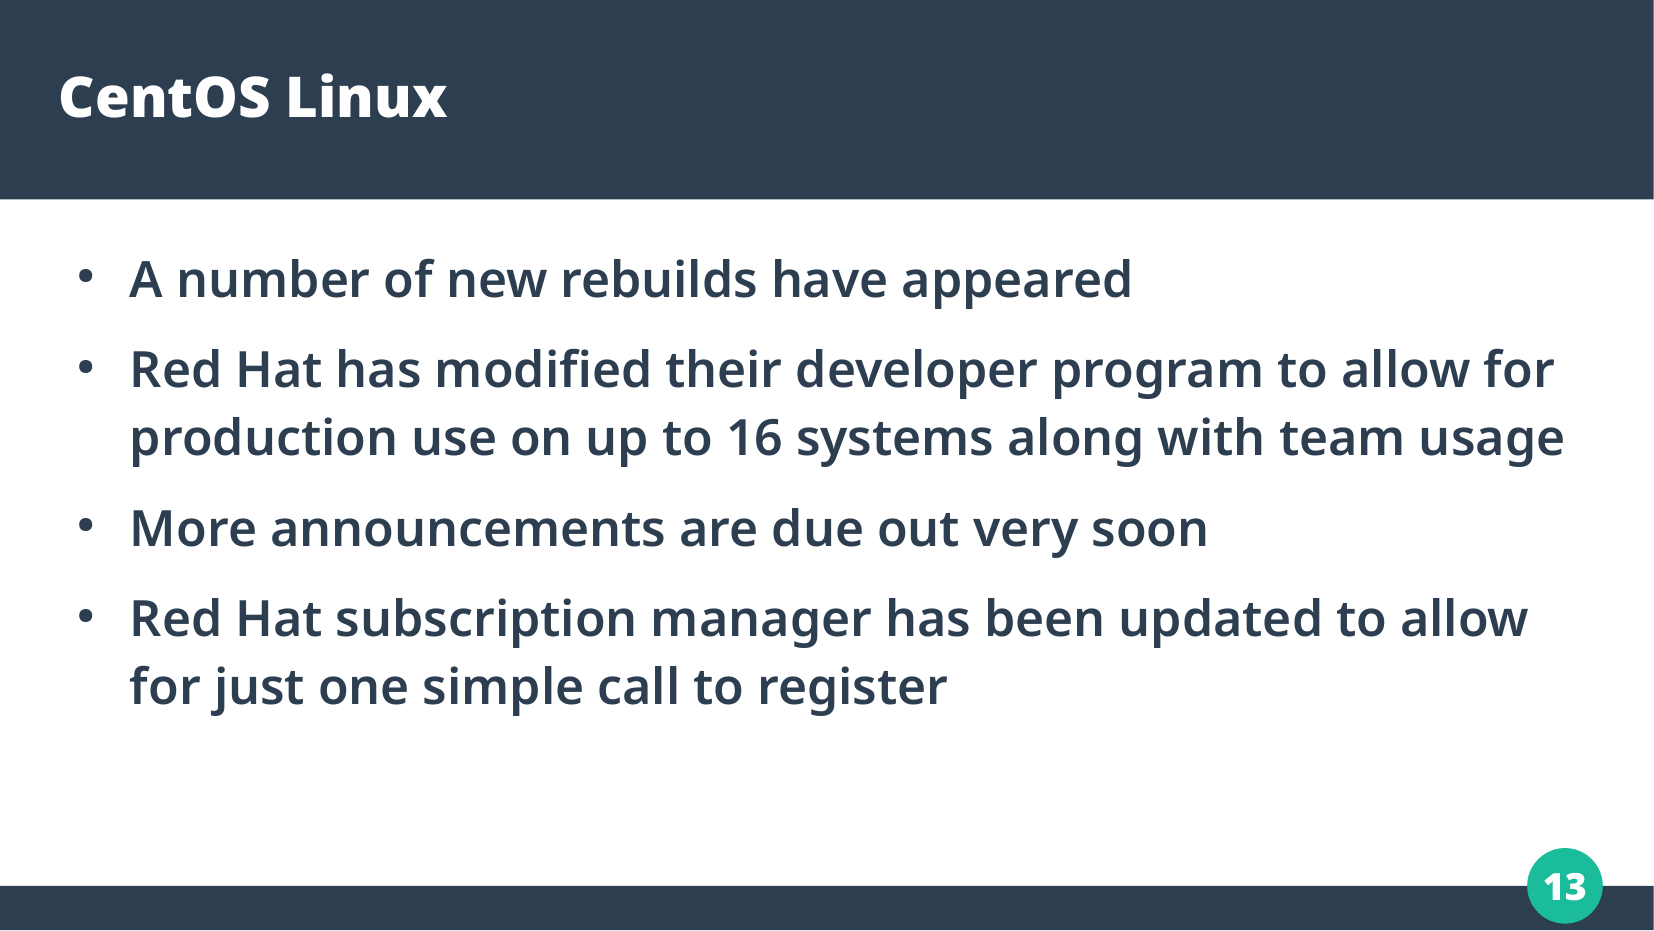

# CentOS Linux
A number of new rebuilds have appeared
Red Hat has modified their developer program to allow for production use on up to 16 systems along with team usage
More announcements are due out very soon
Red Hat subscription manager has been updated to allow for just one simple call to register